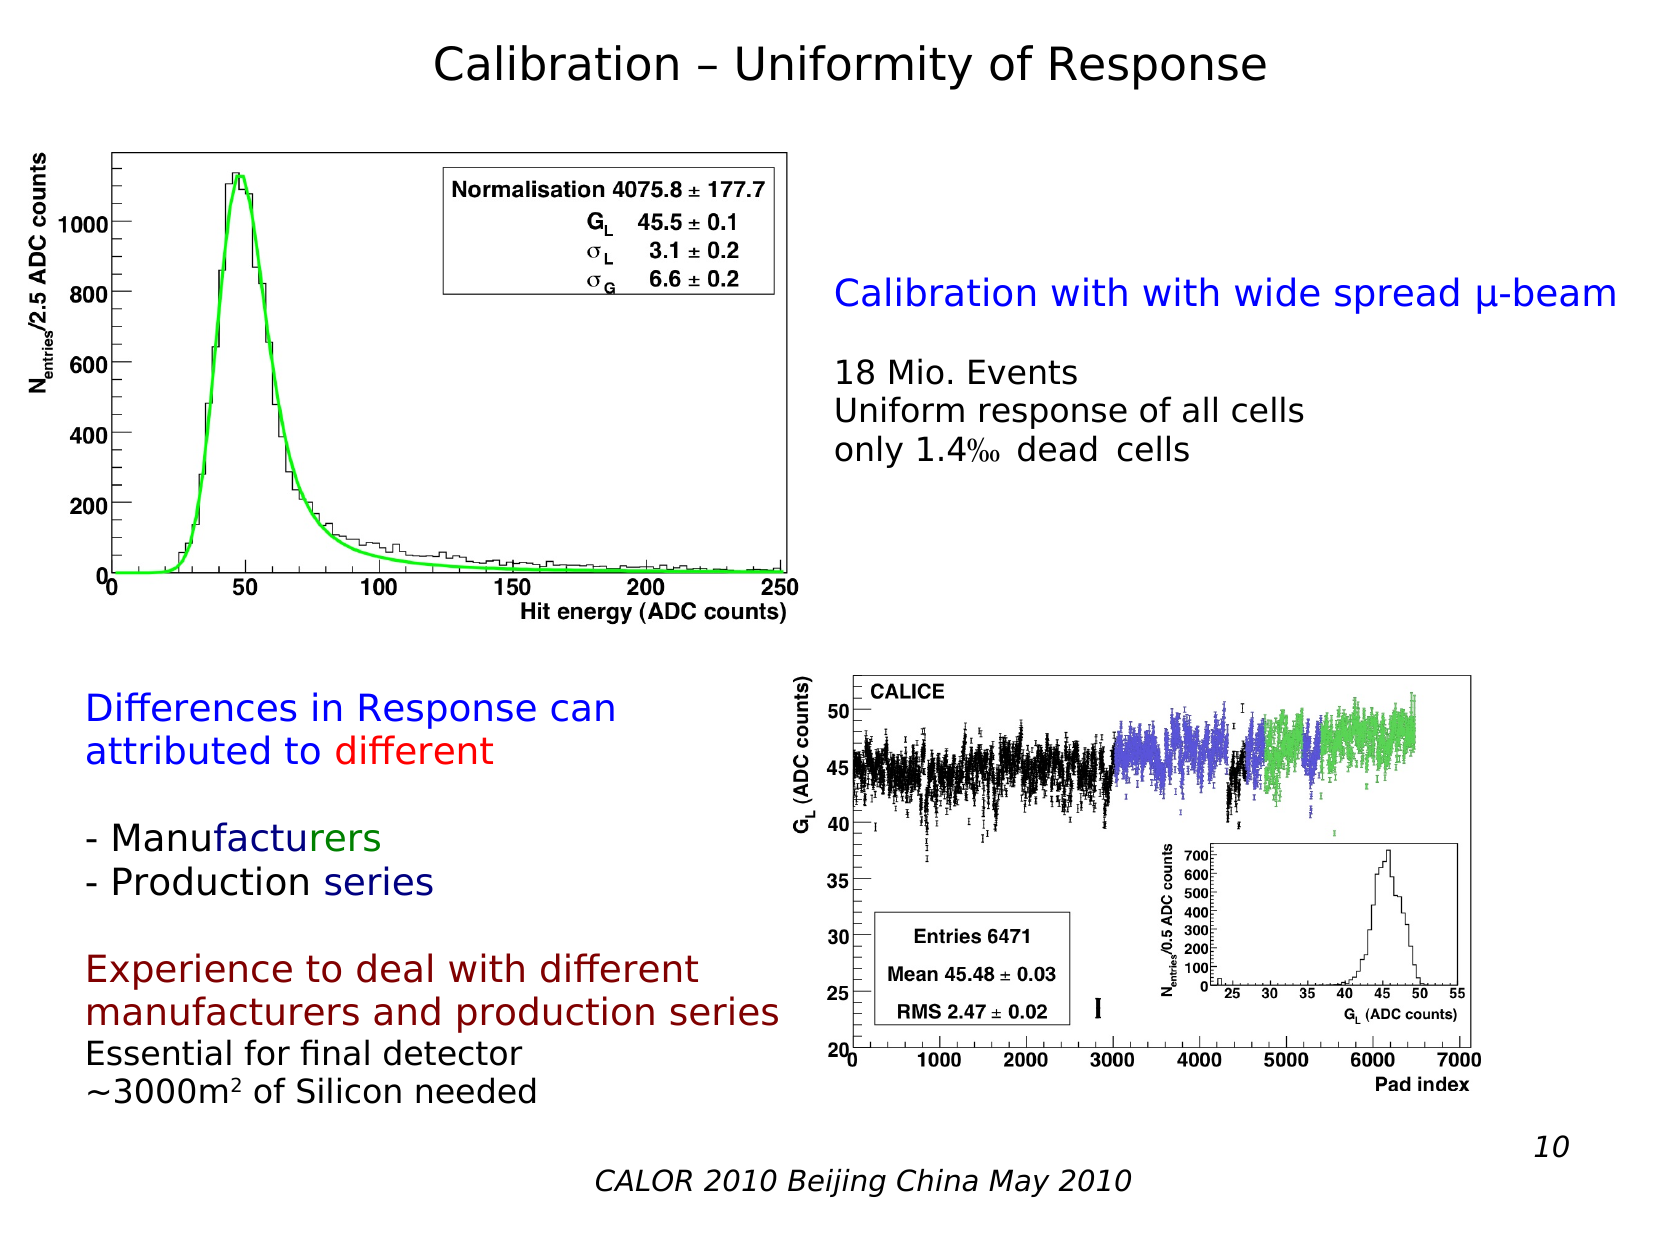

Calibration – Uniformity of Response
Calibration with with wide spread µ-beam
18 Mio. Events
Uniform response of all cells
only 1.4‰ dead cells
Differences in Response can
attributed to different
- Manufacturers
- Production series
Experience to deal with different
manufacturers and production series
Essential for final detector
~3000m2 of Silicon needed
Comite d'evaluation
10